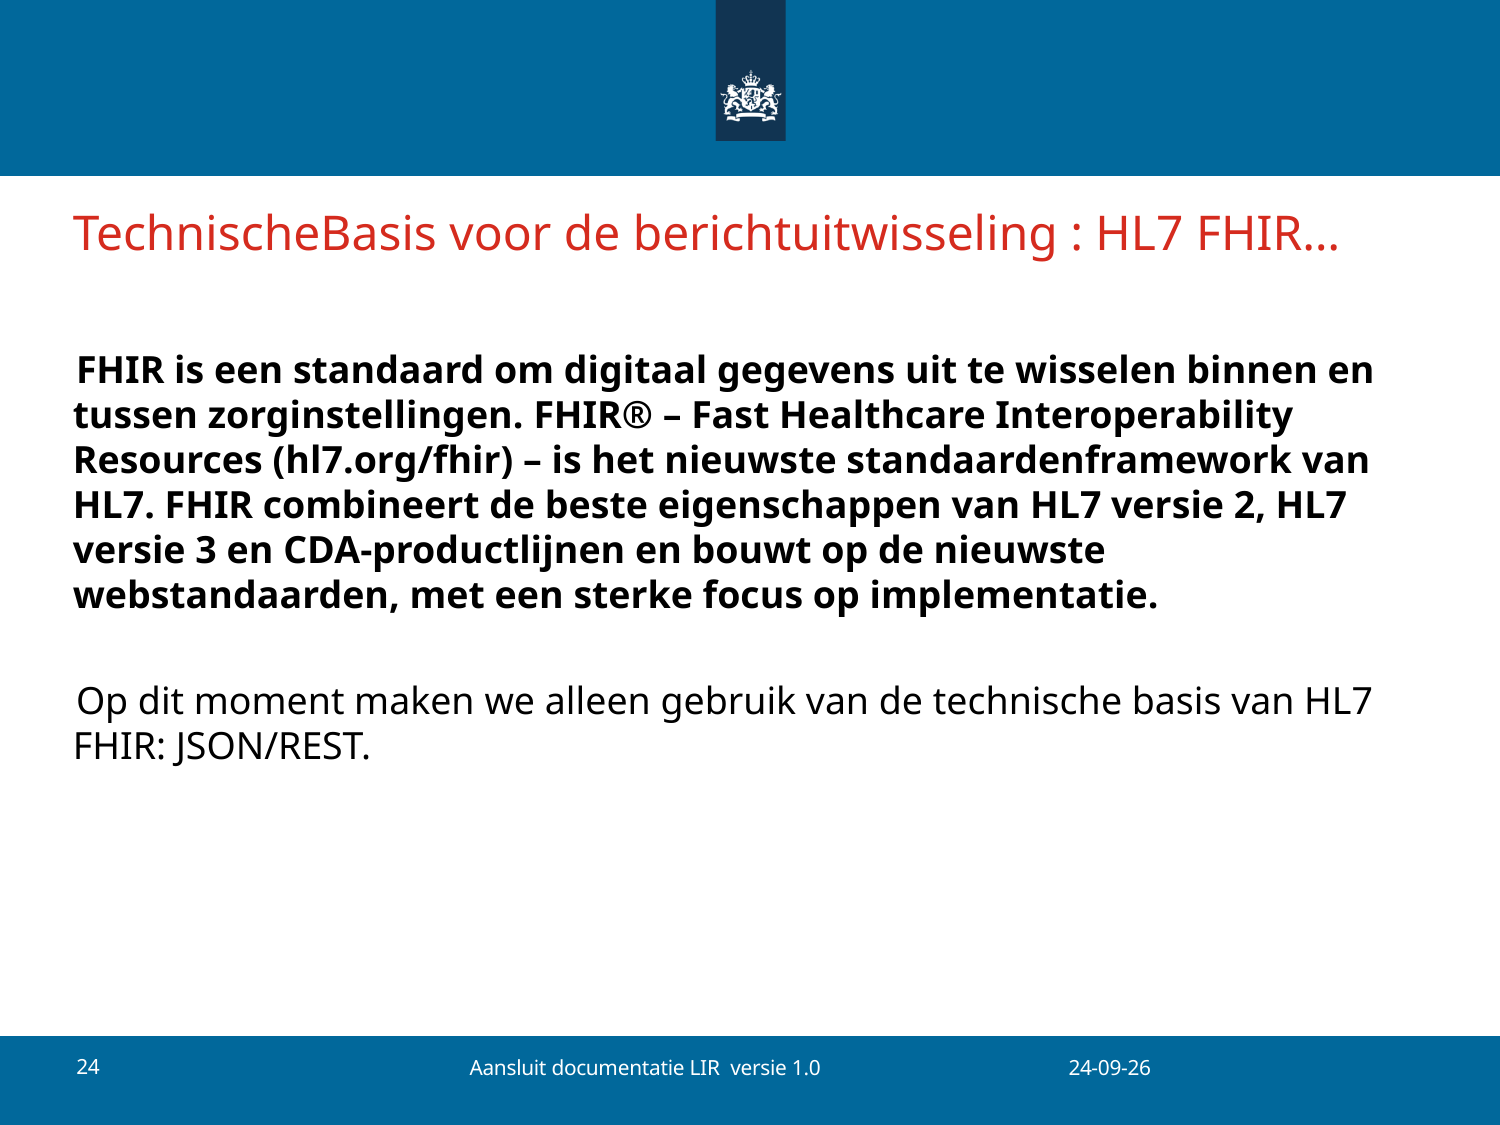

# TechnischeBasis voor de berichtuitwisseling : HL7 FHIR…
FHIR is een standaard om digitaal gegevens uit te wisselen binnen en tussen zorginstellingen. FHIR® – Fast Healthcare Interoperability Resources (hl7.org/fhir) – is het nieuwste standaardenframework van HL7. FHIR combineert de beste eigenschappen van HL7 versie 2, HL7 versie 3 en CDA-productlijnen en bouwt op de nieuwste webstandaarden, met een sterke focus op implementatie.
Op dit moment maken we alleen gebruik van de technische basis van HL7 FHIR: JSON/REST.
Aansluit documentatie LIR versie 1.0